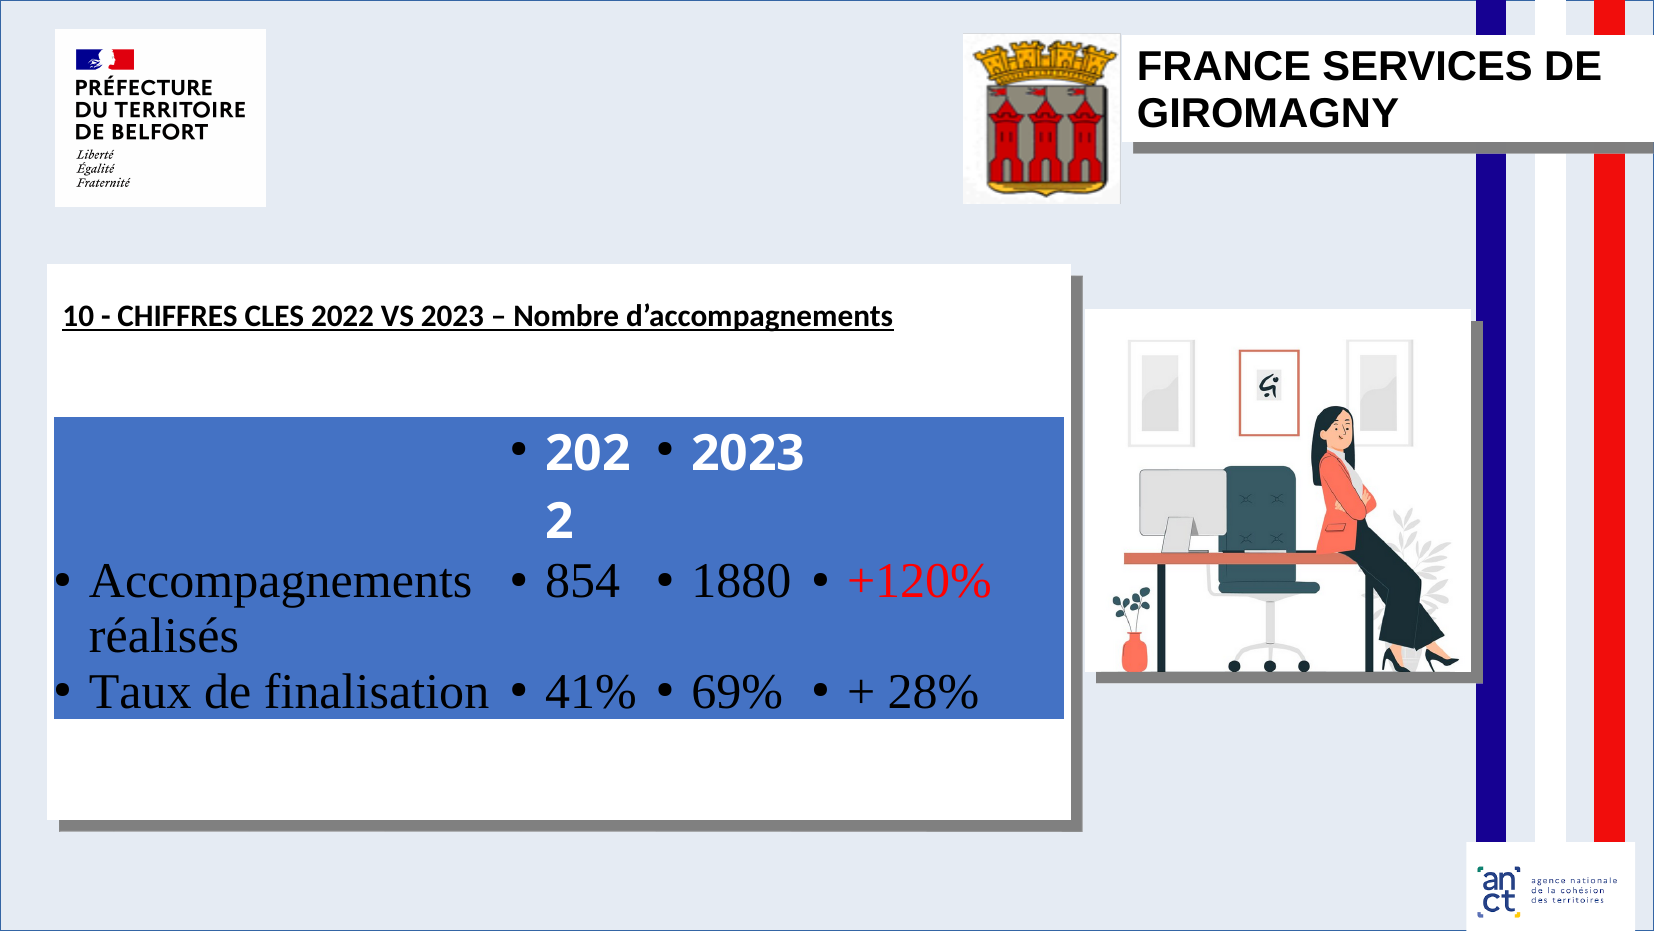

FRANCE SERVICES DE GIROMAGNY
10 - CHIFFRES CLES 2022 VS 2023 – Nombre d’accompagnements
| | 2022 | 2023 | |
| --- | --- | --- | --- |
| Accompagnements réalisés | 854 | 1880 | +120% |
| Taux de finalisation | 41% | 69% | + 28% |